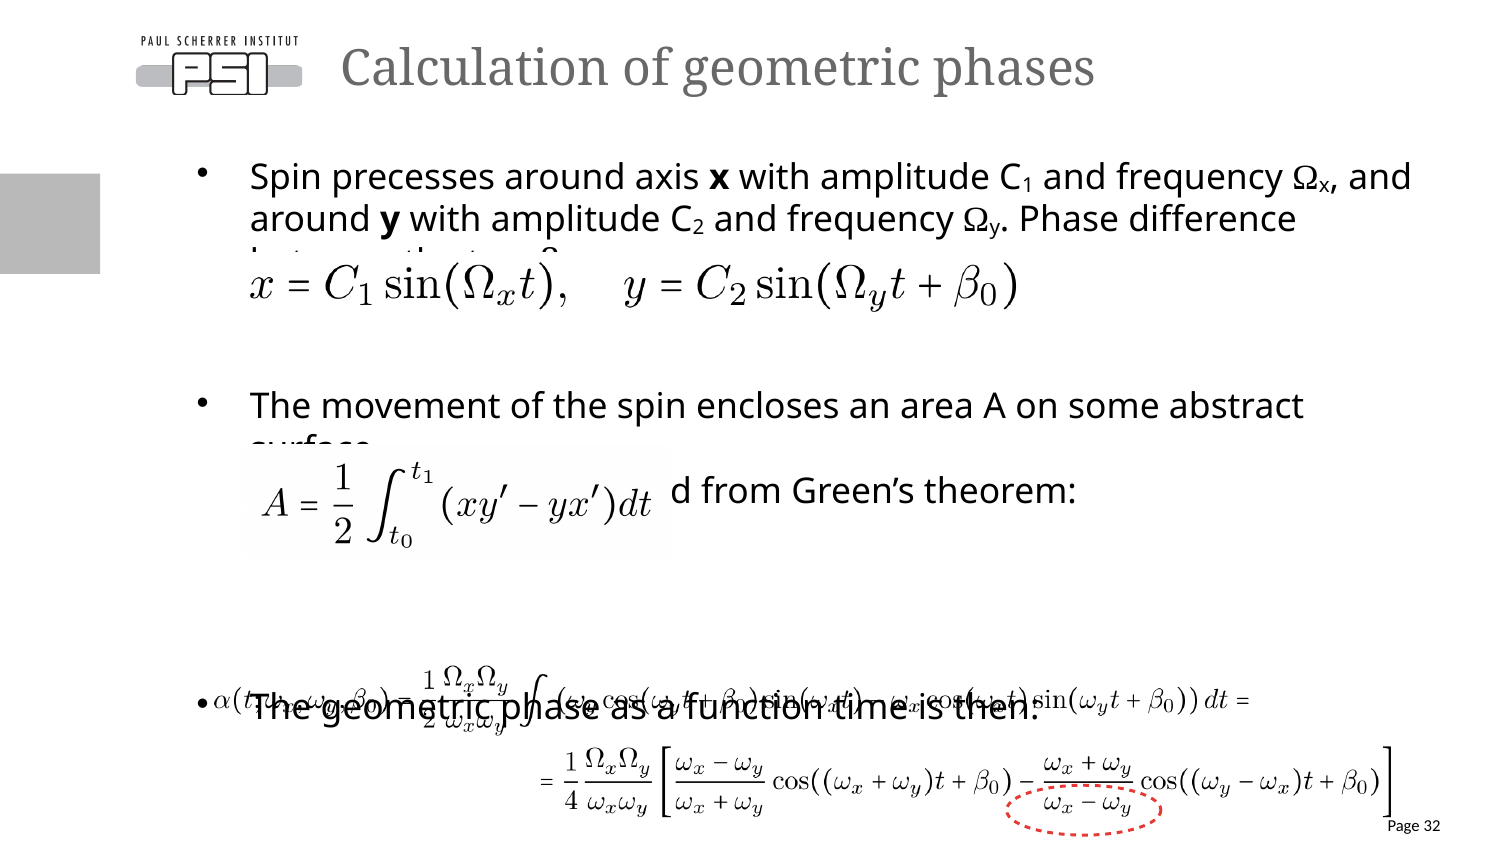

Calculation of geometric phases
# Spin precesses around axis x with amplitude C1 and frequency Ωx, and around y with amplitude C2 and frequency Ωy. Phase difference between the two β0.
The movement of the spin encloses an area A on some abstract surface.
The area can be calculated from Green’s theorem:
The geometric phase as a function time is then:
Page